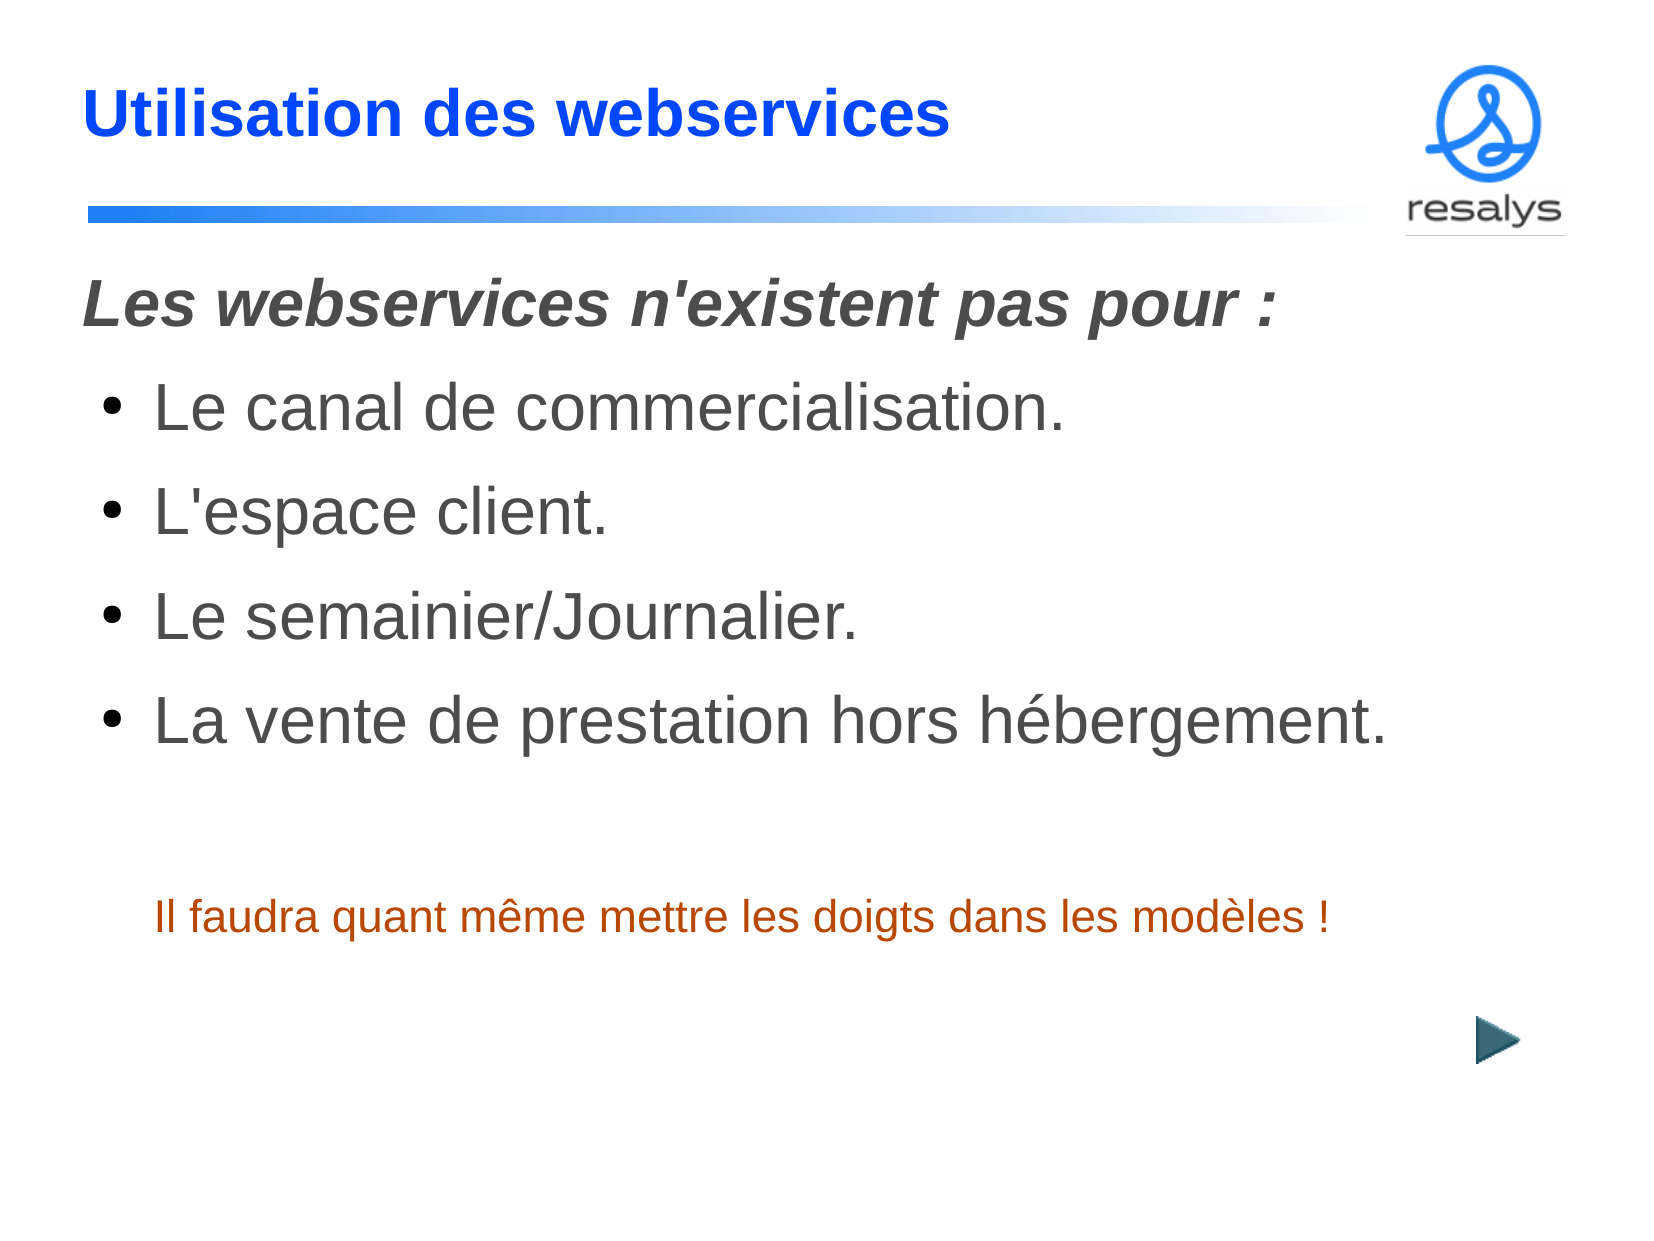

# Utilisation des webservices
Les webservices n'existent pas pour :
Le canal de commercialisation.
L'espace client.
Le semainier/Journalier.
La vente de prestation hors hébergement.
Il faudra quant même mettre les doigts dans les modèles !